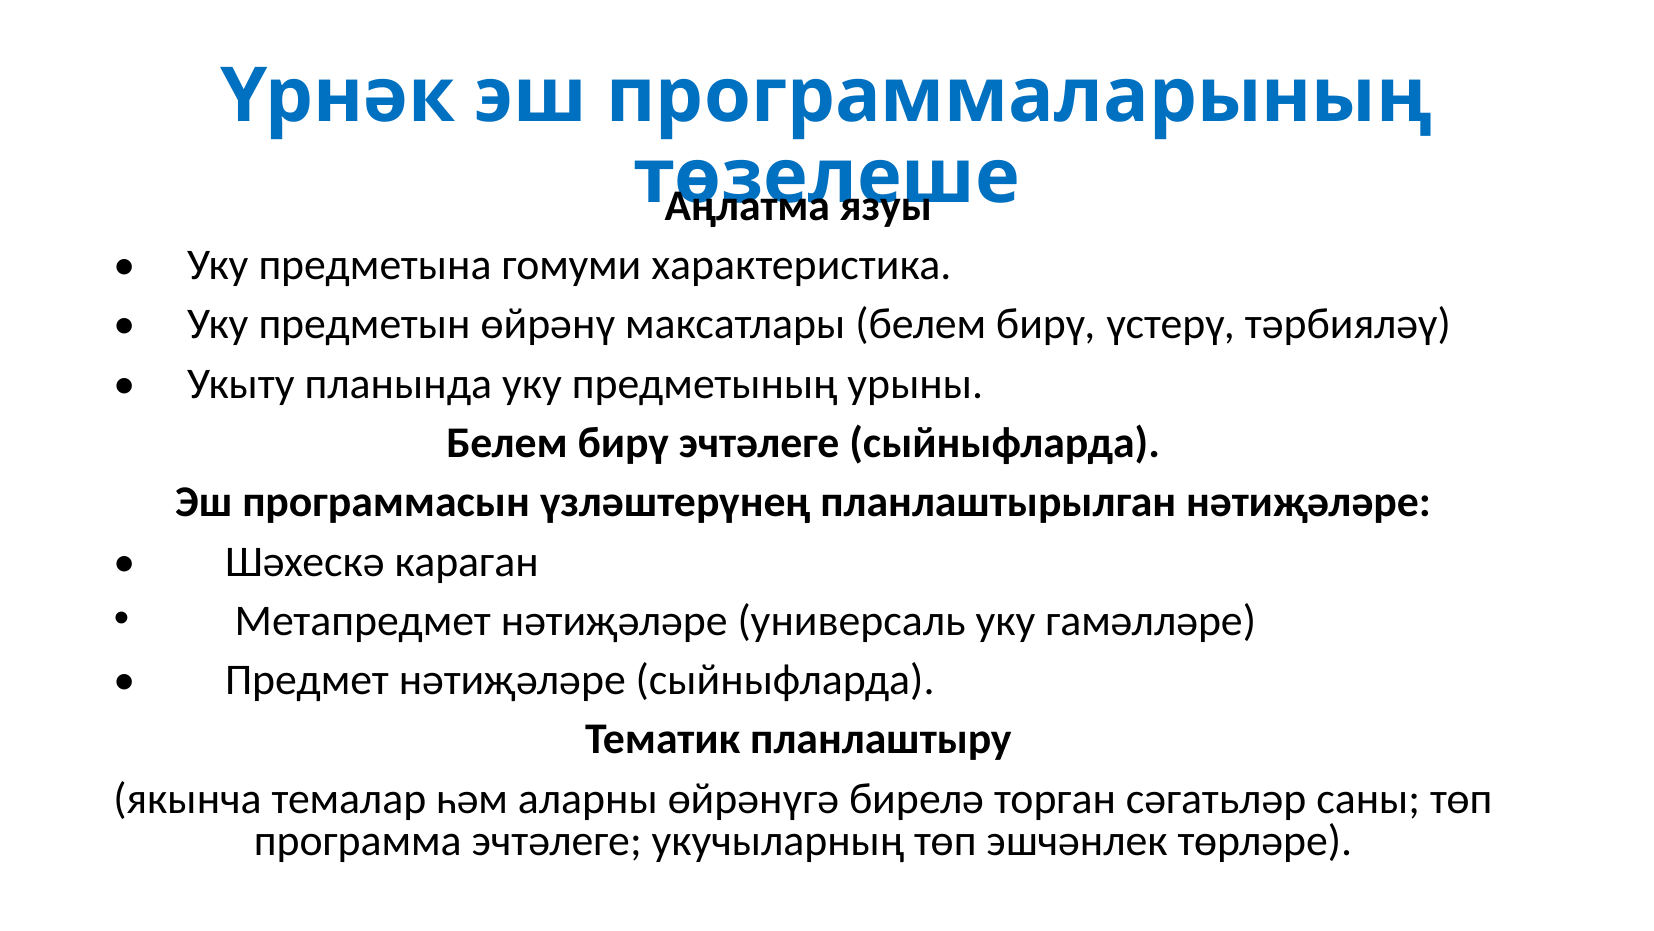

Үрнәк эш программаларының төзелеше
Аңлатма язуы
•	Уку предметына гомуми характеристика.
•	Уку предметын өйрәнү максатлары (белем бирү, үстерү, тәрбияләү)
•	Укыту планында уку предметының урыны.
Белем бирү эчтәлеге (сыйныфларда).
Эш программасын үзләштерүнең планлаштырылган нәтиҗәләре:
• Шәхескә караган
 Метапредмет нәтиҗәләре (универсаль уку гамәлләре)
• Предмет нәтиҗәләре (сыйныфларда).
Тематик планлаштыру
(якынча темалар һәм аларны өйрәнүгә бирелә торган сәгатьләр саны; төп программа эчтәлеге; укучыларның төп эшчәнлек төрләре).